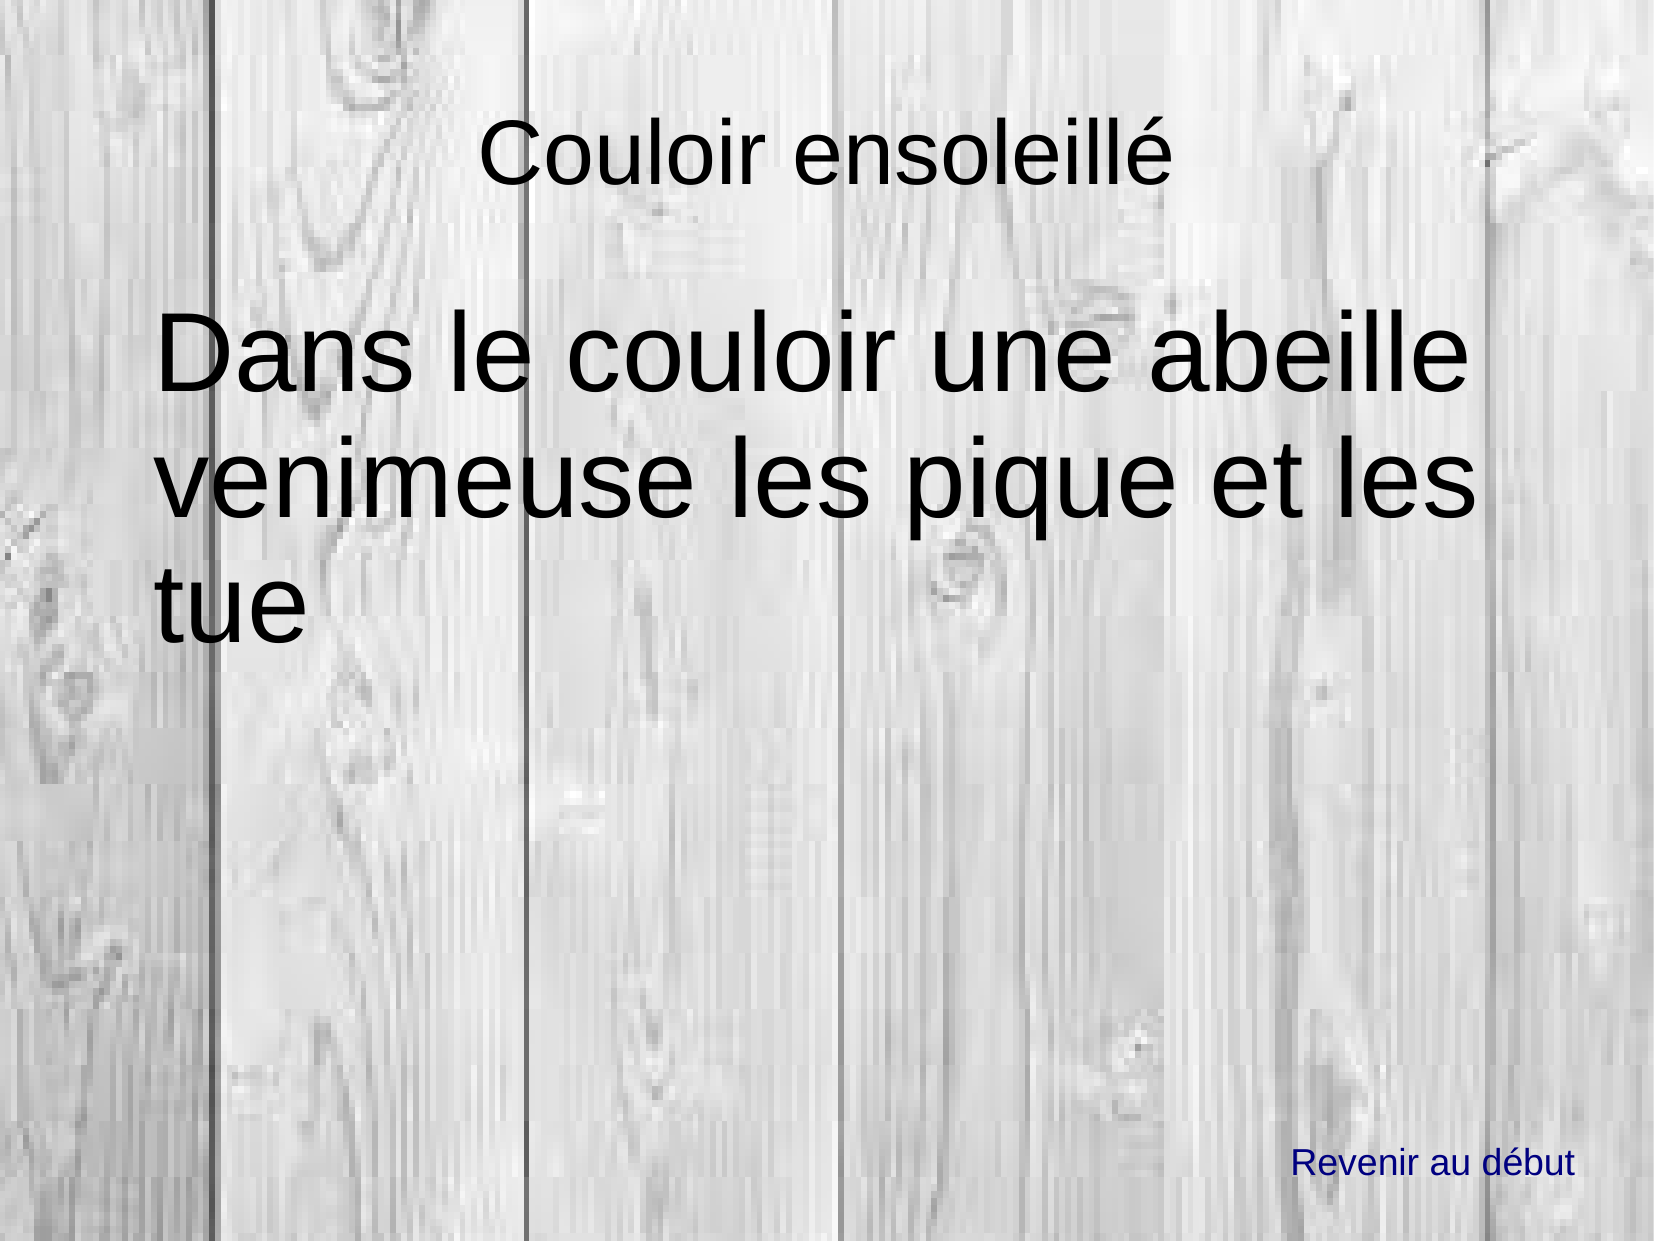

# Couloir ensoleillé
Dans le couloir une abeille venimeuse les pique et les tue
Revenir au début